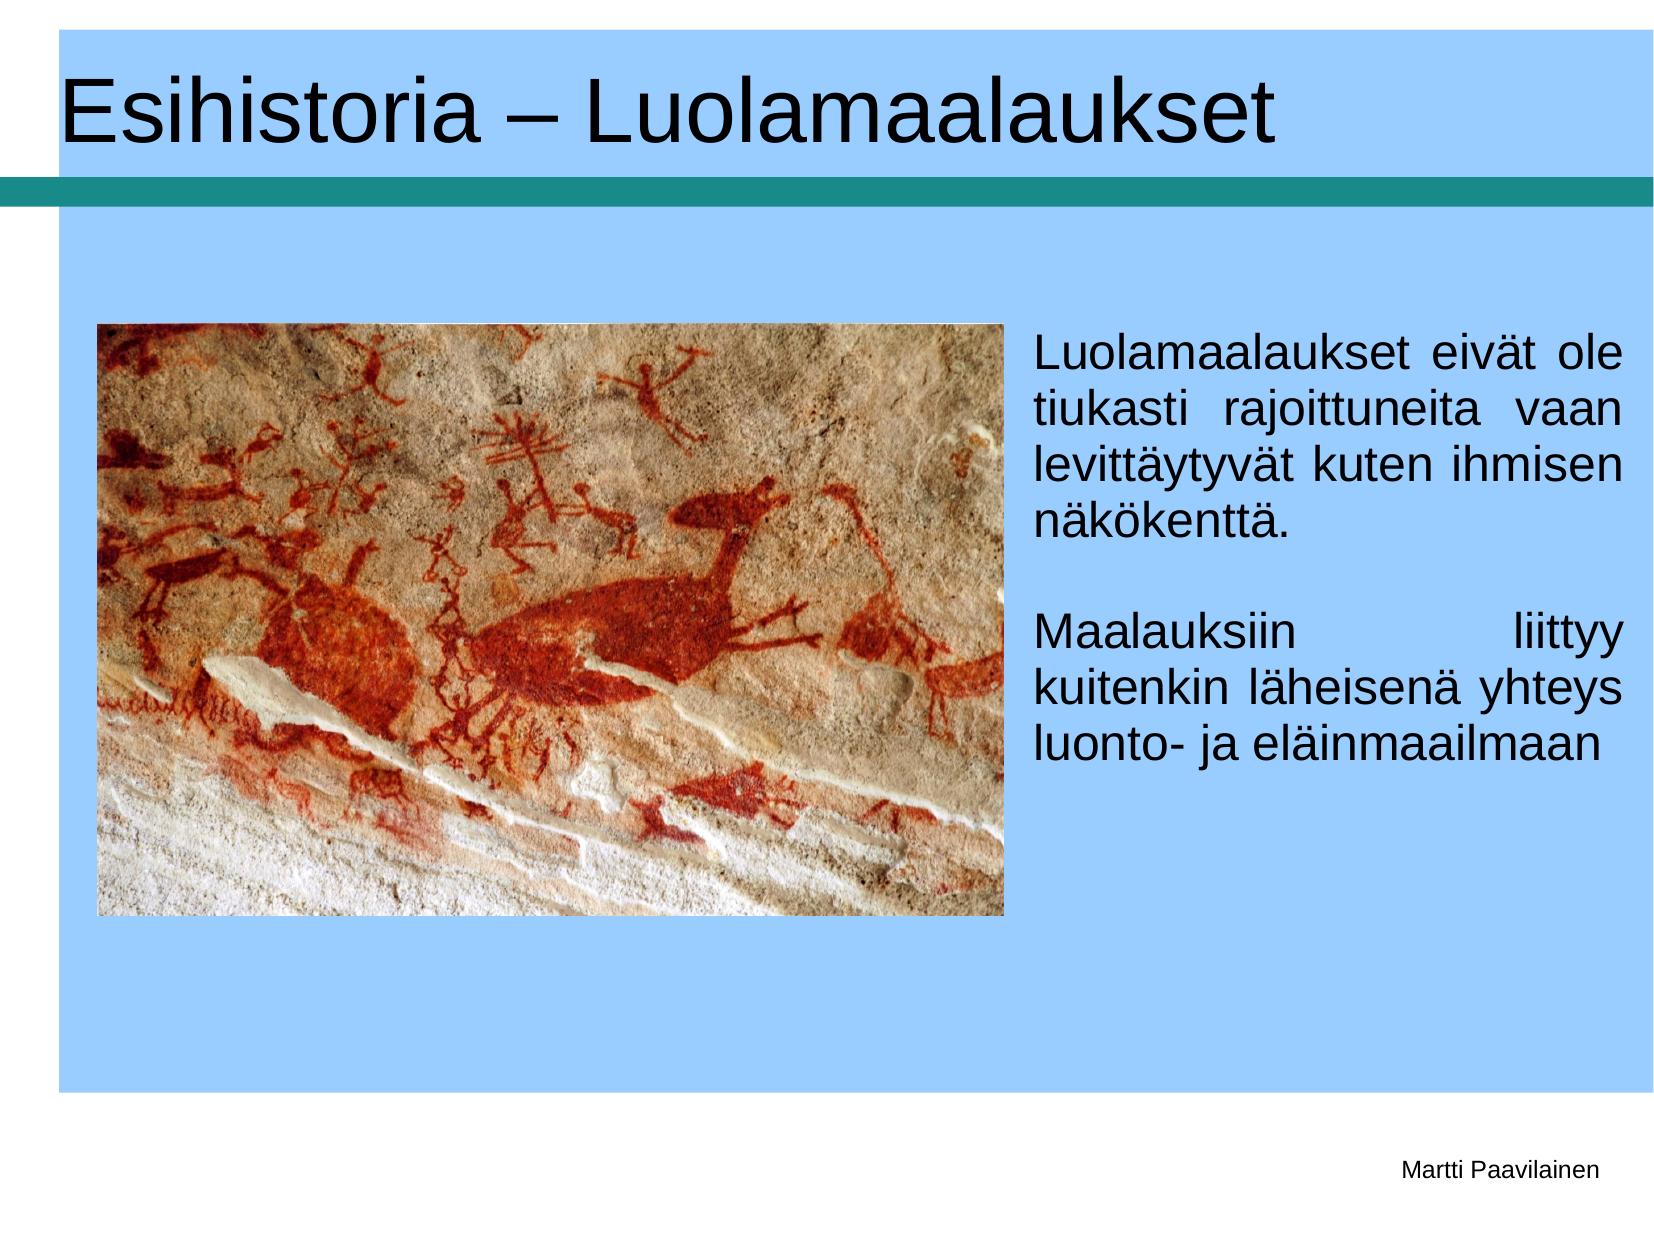

# Esihistoria – Luolamaalaukset
Luolamaalaukset eivät ole tiukasti rajoittuneita vaan levittäytyvät kuten ihmisen näkökenttä.
Maalauksiin liittyy kuitenkin läheisenä yhteys luonto- ja eläinmaailmaan
Martti Paavilainen